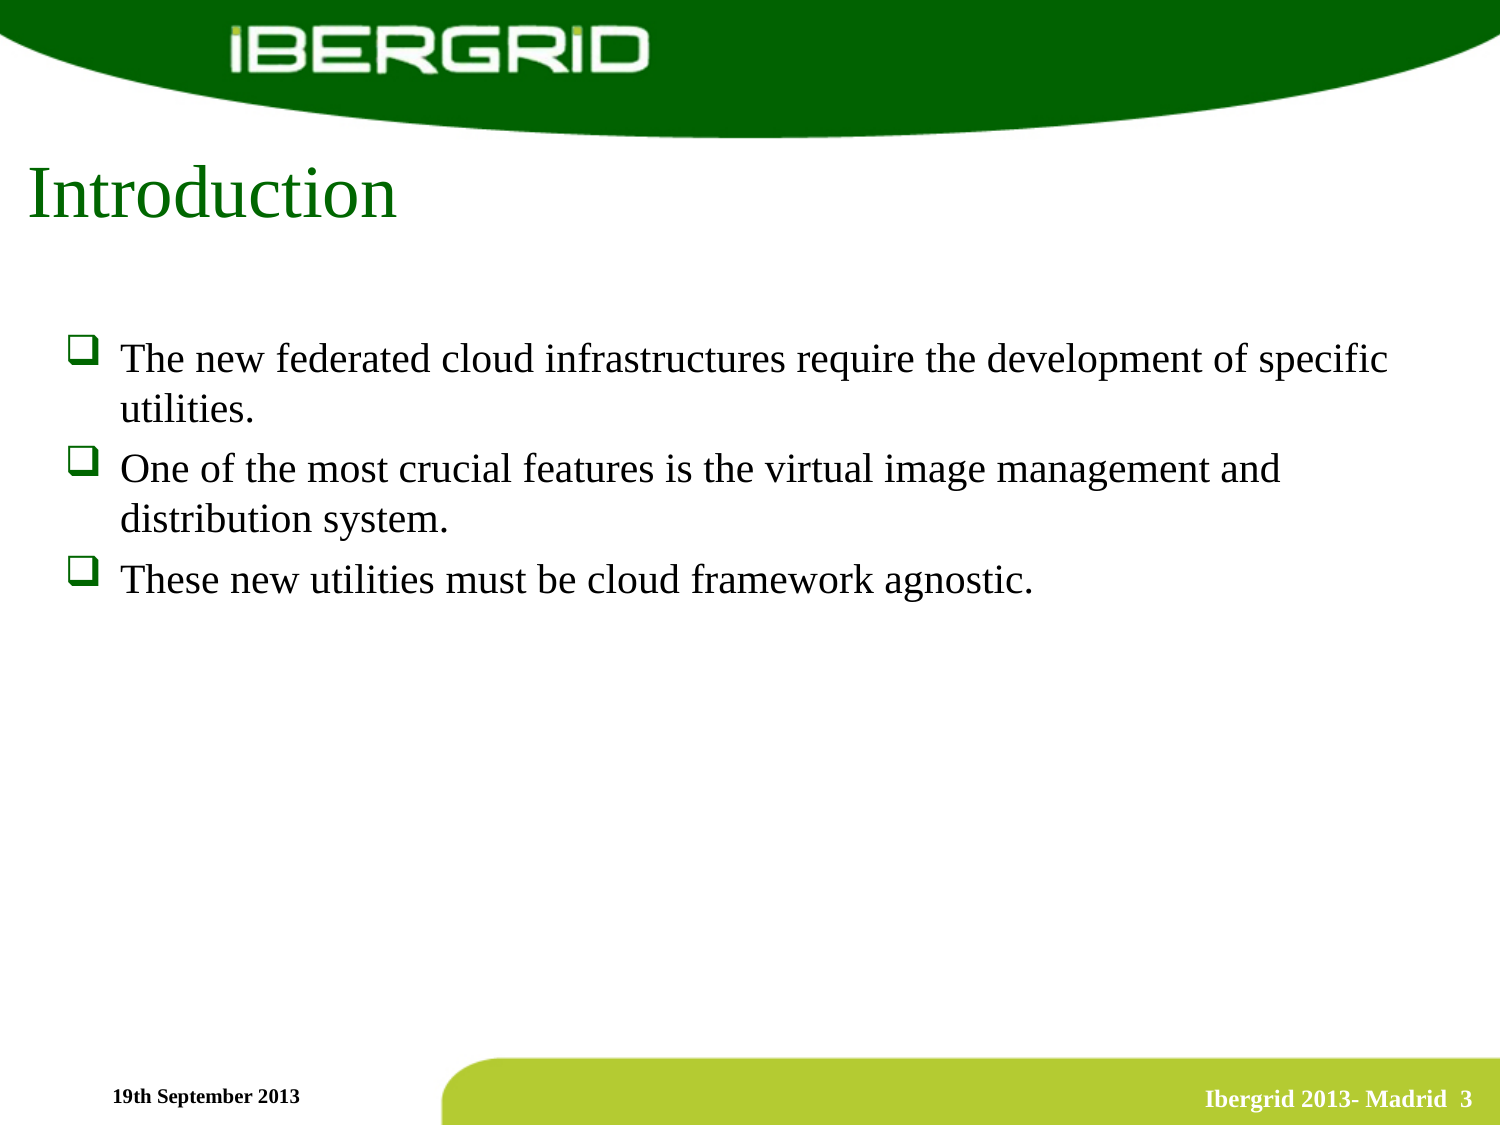

Introduction
The new federated cloud infrastructures require the development of specific utilities.
One of the most crucial features is the virtual image management and distribution system.
These new utilities must be cloud framework agnostic.
19th September 2013
Ibergrid 2013- Madrid